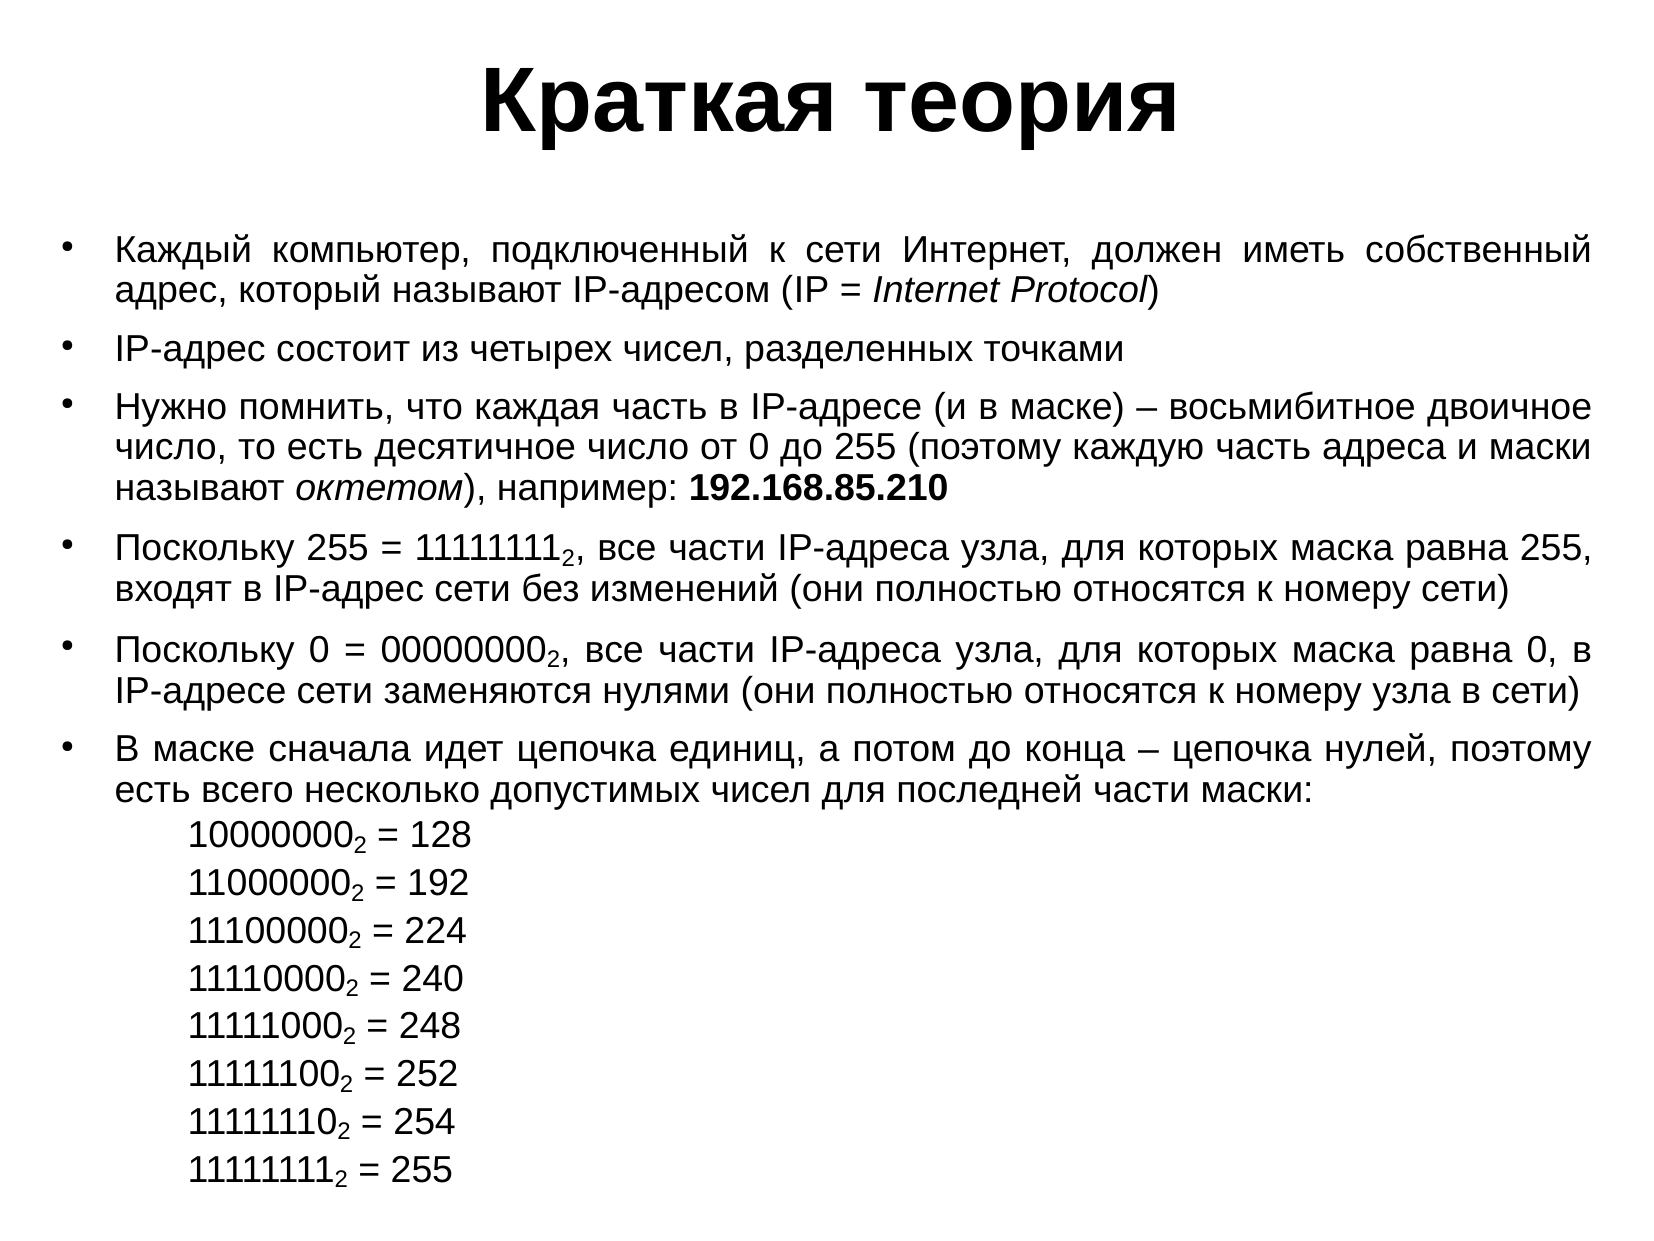

# Краткая теория
Каждый компьютер, подключенный к сети Интернет, должен иметь собственный адрес, который называют IP-адресом (IP = Internet Protocol)
IP-адрес состоит из четырех чисел, разделенных точками
Нужно помнить, что каждая часть в IP-адресе (и в маске) – восьмибитное двоичное число, то есть десятичное число от 0 до 255 (поэтому каждую часть адреса и маски называют октетом), например: 192.168.85.210
Поскольку 255 = 111111112, все части IP-адреса узла, для которых маска равна 255, входят в IP-адрес сети без изменений (они полностью относятся к номеру сети)
Поскольку 0 = 000000002, все части IP-адреса узла, для которых маска равна 0, в IP-адресе сети заменяются нулями (они полностью относятся к номеру узла в сети)
В маске сначала идет цепочка единиц, а потом до конца – цепочка нулей, поэтому есть всего несколько допустимых чисел для последней части маски:
100000002 = 128
110000002 = 192
111000002 = 224
111100002 = 240
111110002 = 248
111111002 = 252
111111102 = 254
111111112 = 255